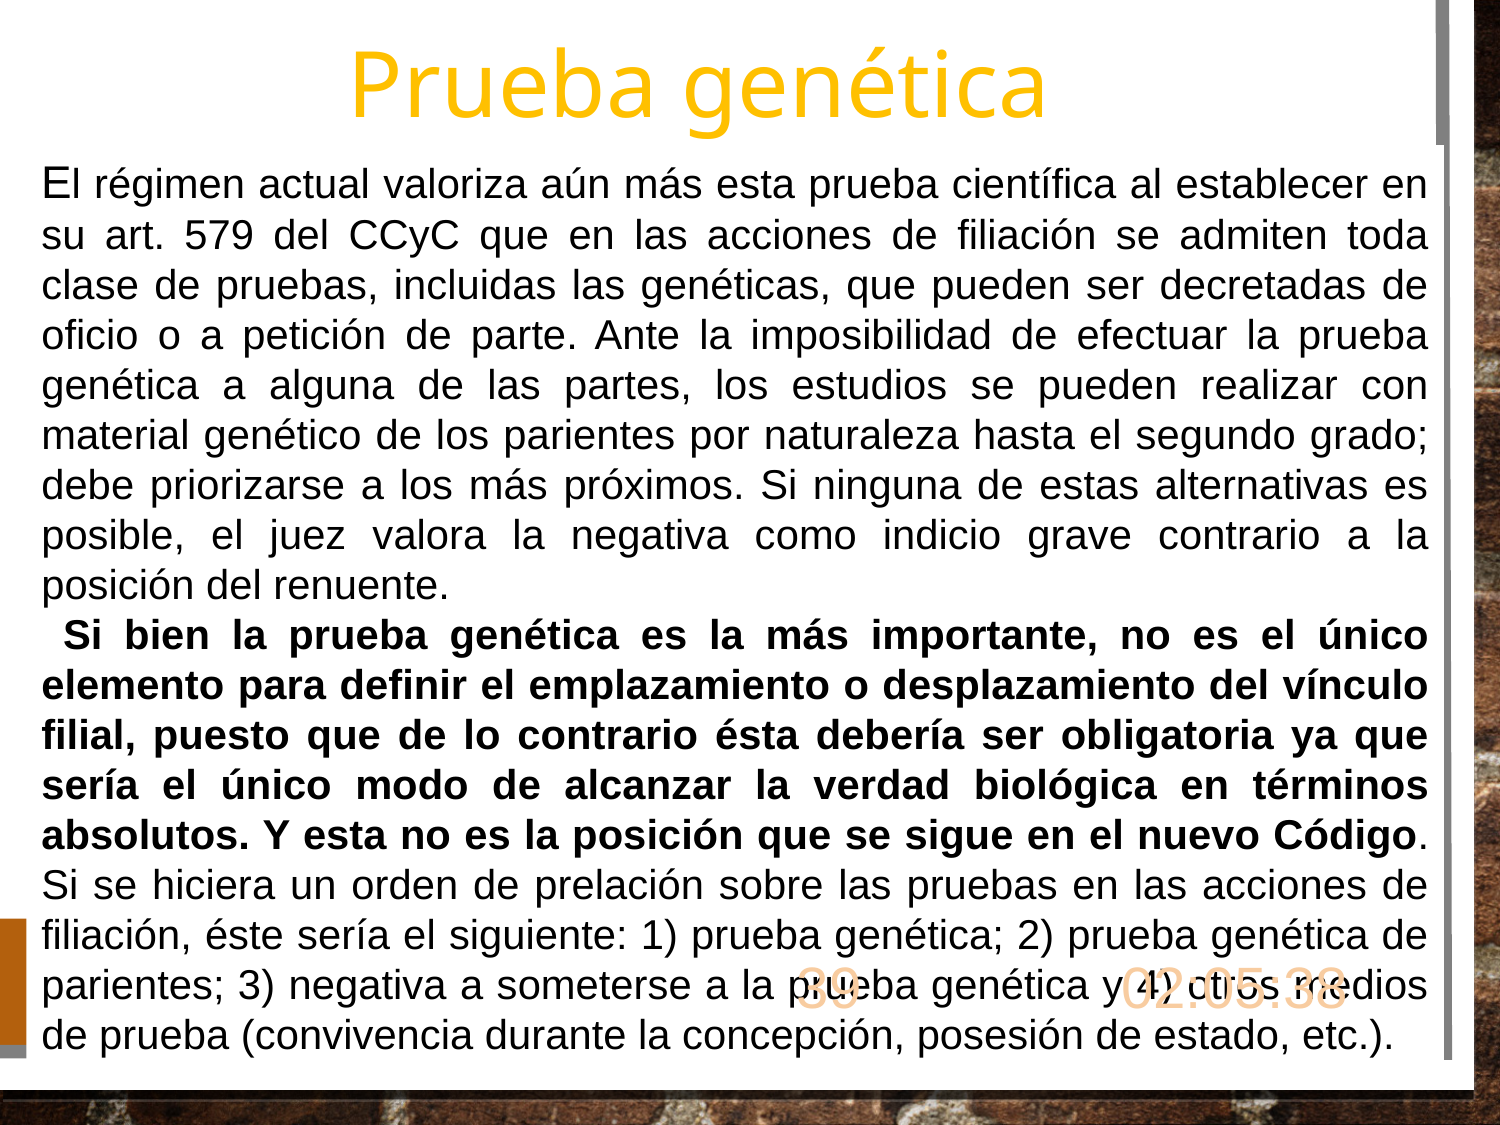

Prueba genética
El régimen actual valoriza aún más esta prueba científica al establecer en su art. 579 del CCyC que en las acciones de filiación se admiten toda clase de pruebas, incluidas las genéticas, que pueden ser decretadas de oficio o a petición de parte. Ante la imposibilidad de efectuar la prueba genética a alguna de las partes, los estudios se pueden realizar con material genético de los parientes por naturaleza hasta el segundo grado; debe priorizarse a los más próximos. Si ninguna de estas alternativas es posible, el juez valora la negativa como indicio grave contrario a la posición del renuente.
 Si bien la prueba genética es la más importante, no es el único elemento para definir el emplazamiento o desplazamiento del vínculo filial, puesto que de lo contrario ésta debería ser obligatoria ya que sería el único modo de alcanzar la verdad biológica en términos absolutos. Y esta no es la posición que se sigue en el nuevo Código. Si se hiciera un orden de prelación sobre las pruebas en las acciones de filiación, éste sería el siguiente: 1) prueba genética; 2) prueba genética de parientes; 3) negativa a someterse a la prueba genética y 4) otros medios de prueba (convivencia durante la concepción, posesión de estado, etc.).
02:48:04